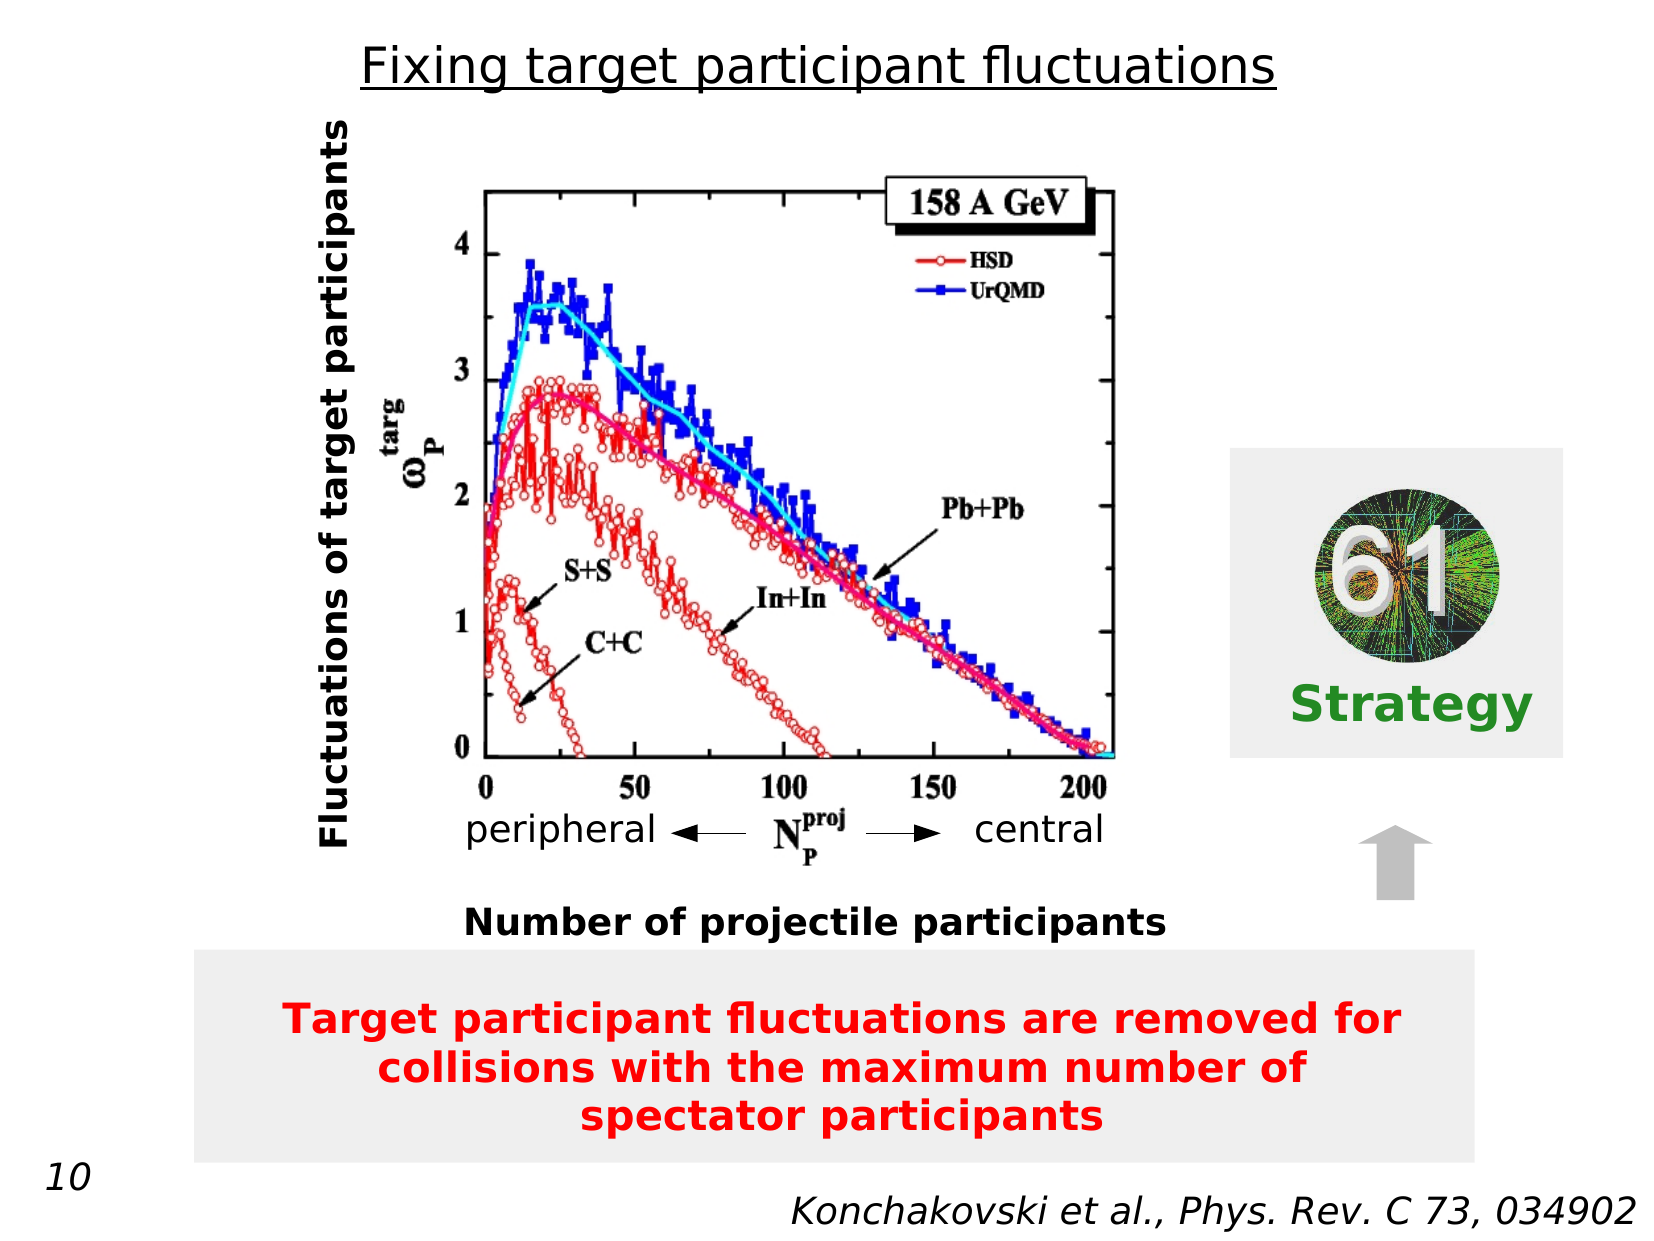

Fixing target participant fluctuations
Fluctuations of target participants
Strategy
peripheral
central
Number of projectile participants
Target participant fluctuations are removed for
collisions with the maximum number of
spectator participants
Konchakovski et al., Phys. Rev. C 73, 034902